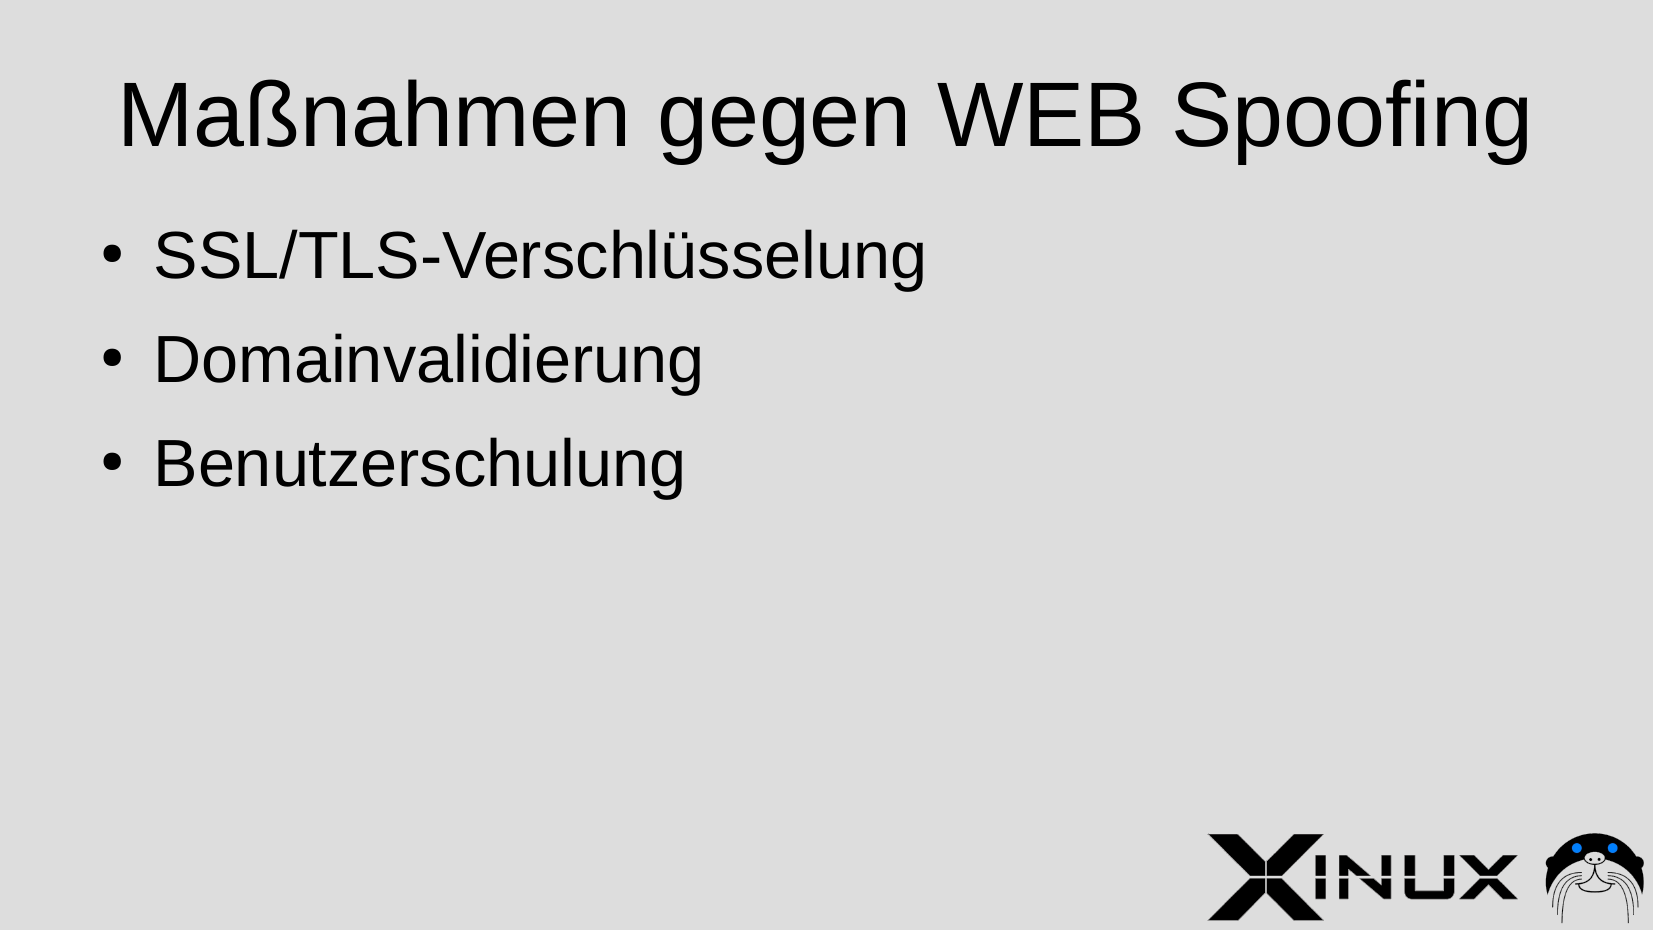

# Maßnahmen gegen WEB Spoofing
SSL/TLS-Verschlüsselung
Domainvalidierung
Benutzerschulung